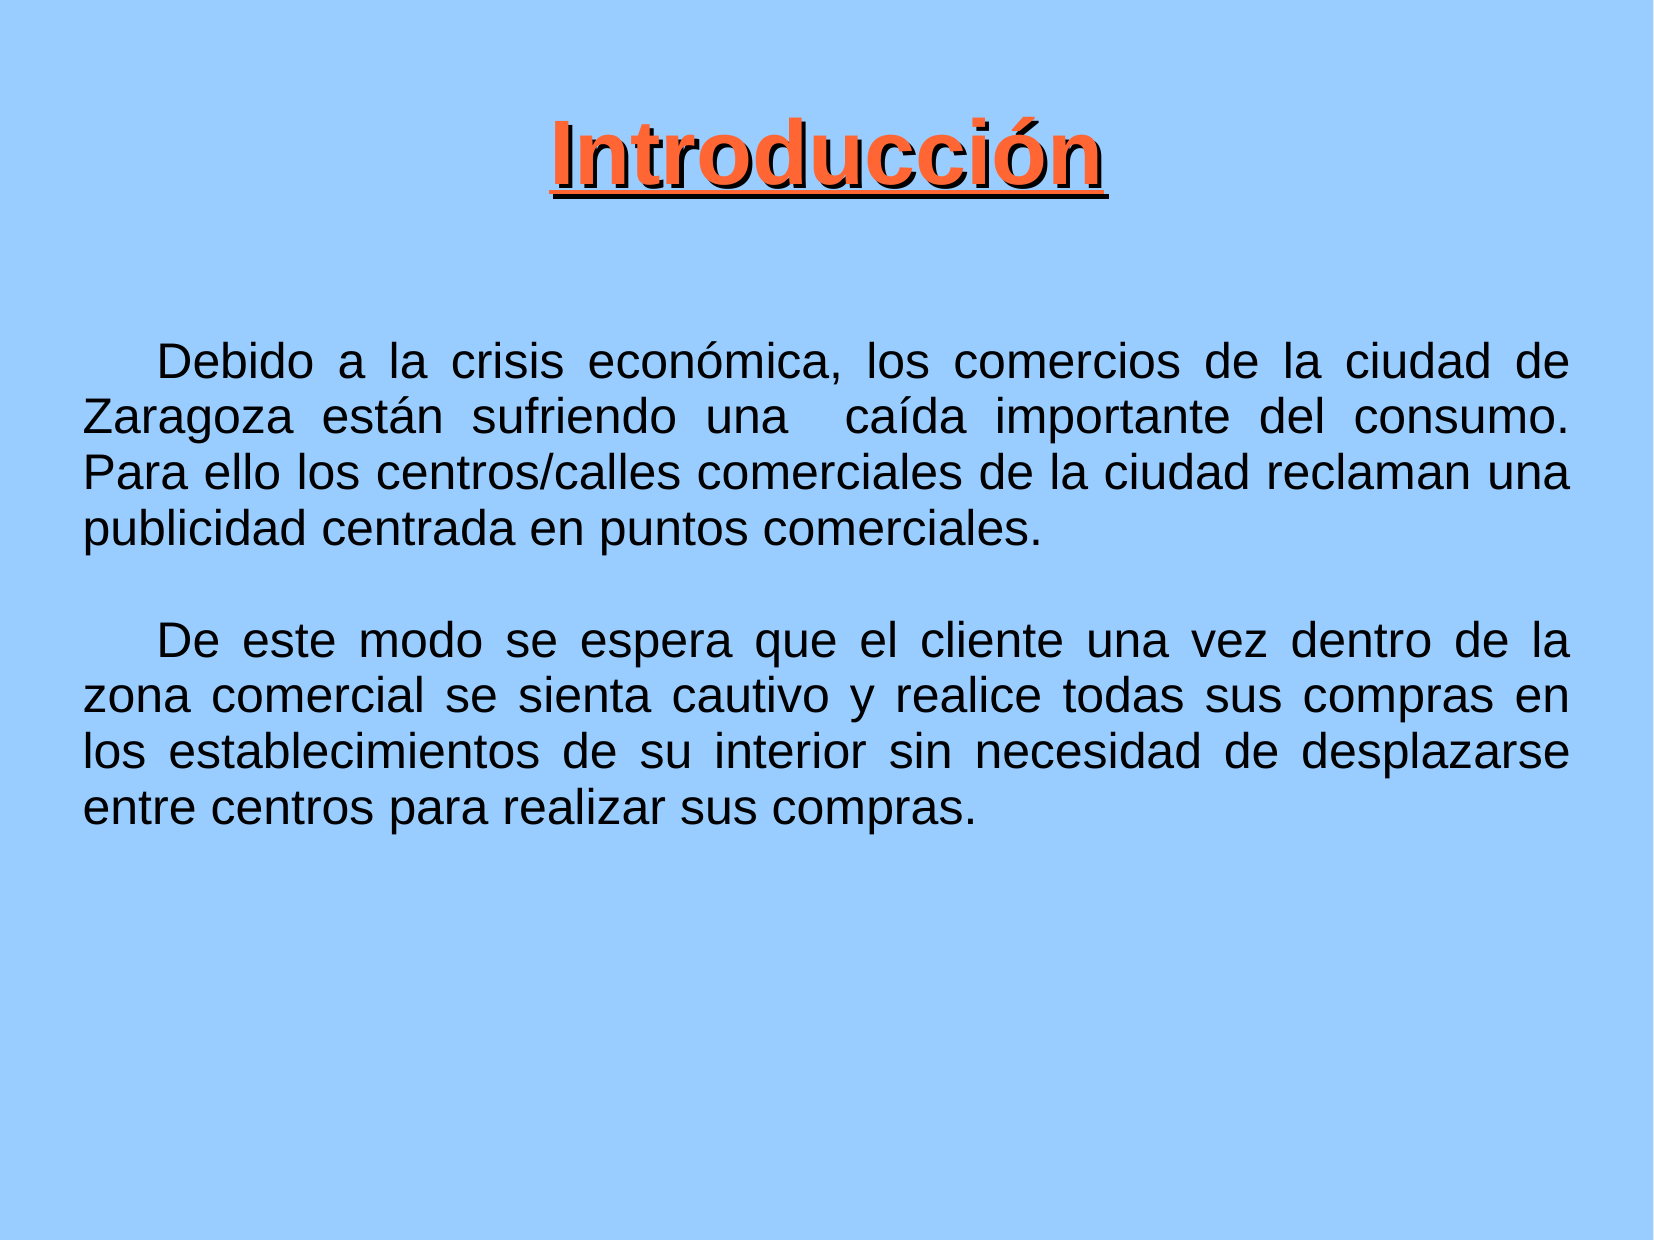

# Introducción
	Debido a la crisis económica, los comercios de la ciudad de Zaragoza están sufriendo una caída importante del consumo. Para ello los centros/calles comerciales de la ciudad reclaman una publicidad centrada en puntos comerciales.
	De este modo se espera que el cliente una vez dentro de la zona comercial se sienta cautivo y realice todas sus compras en los establecimientos de su interior sin necesidad de desplazarse entre centros para realizar sus compras.